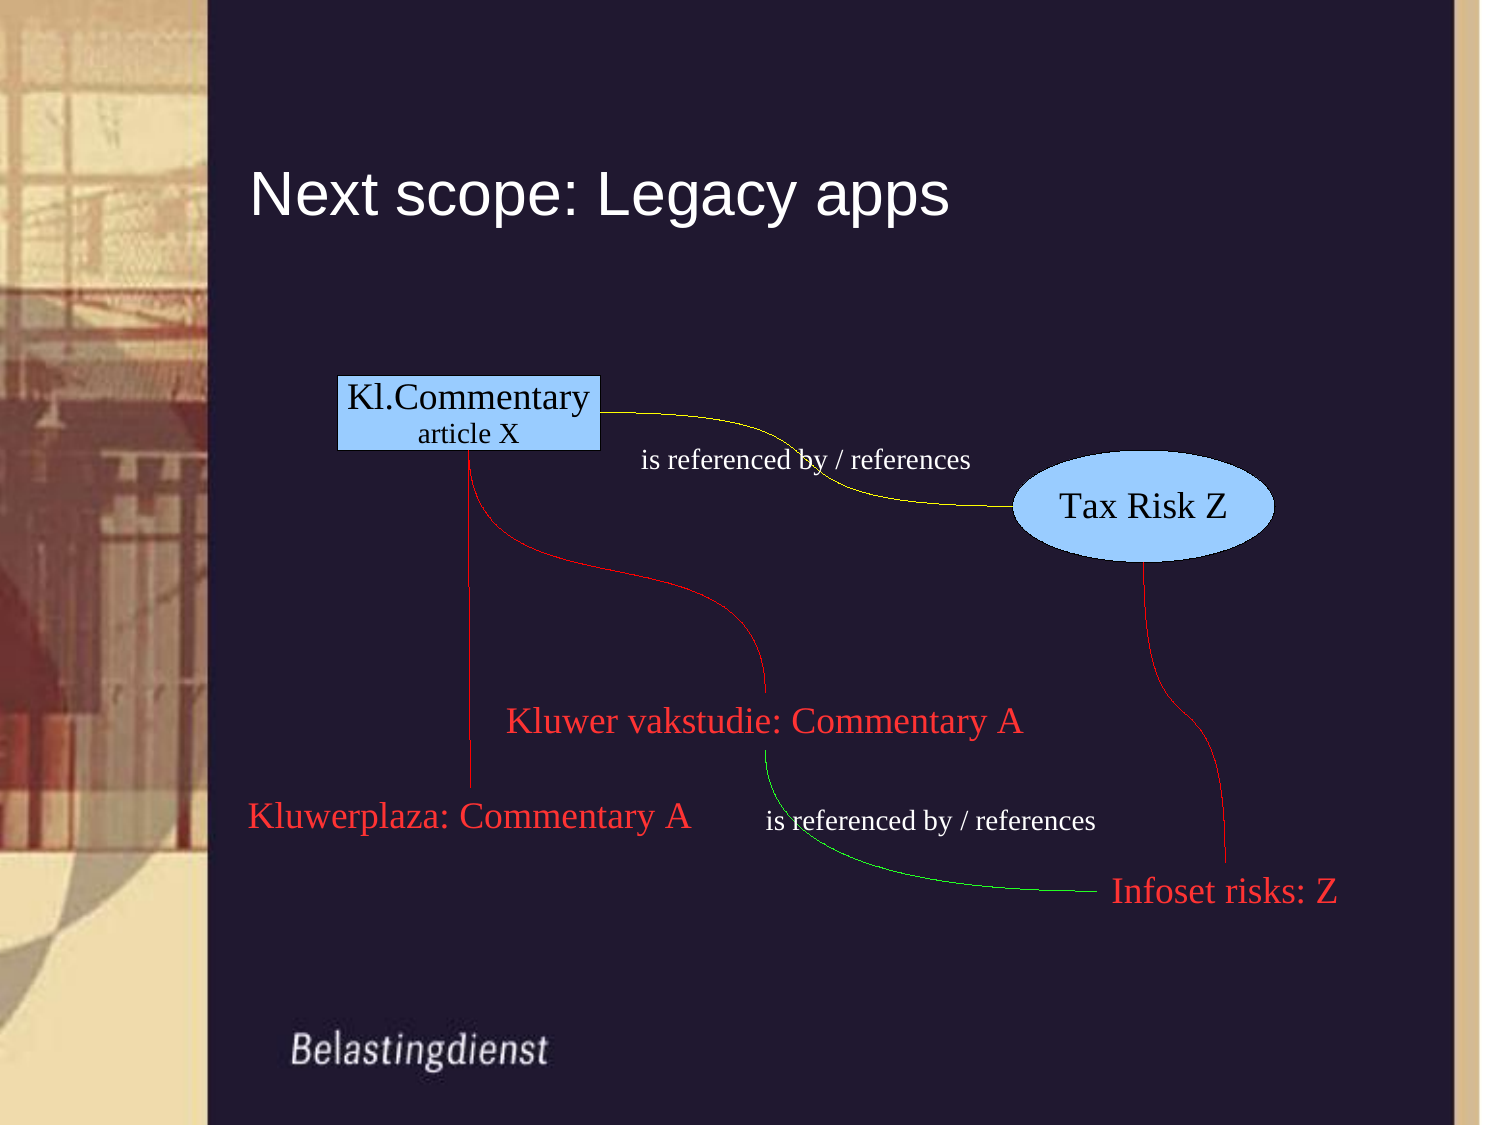

# Next scope: Legacy apps
Kl.Commentary
article X
Tax Risk Z
Kluwer vakstudie: Commentary A
Kluwerplaza: Commentary A
Infoset risks: Z